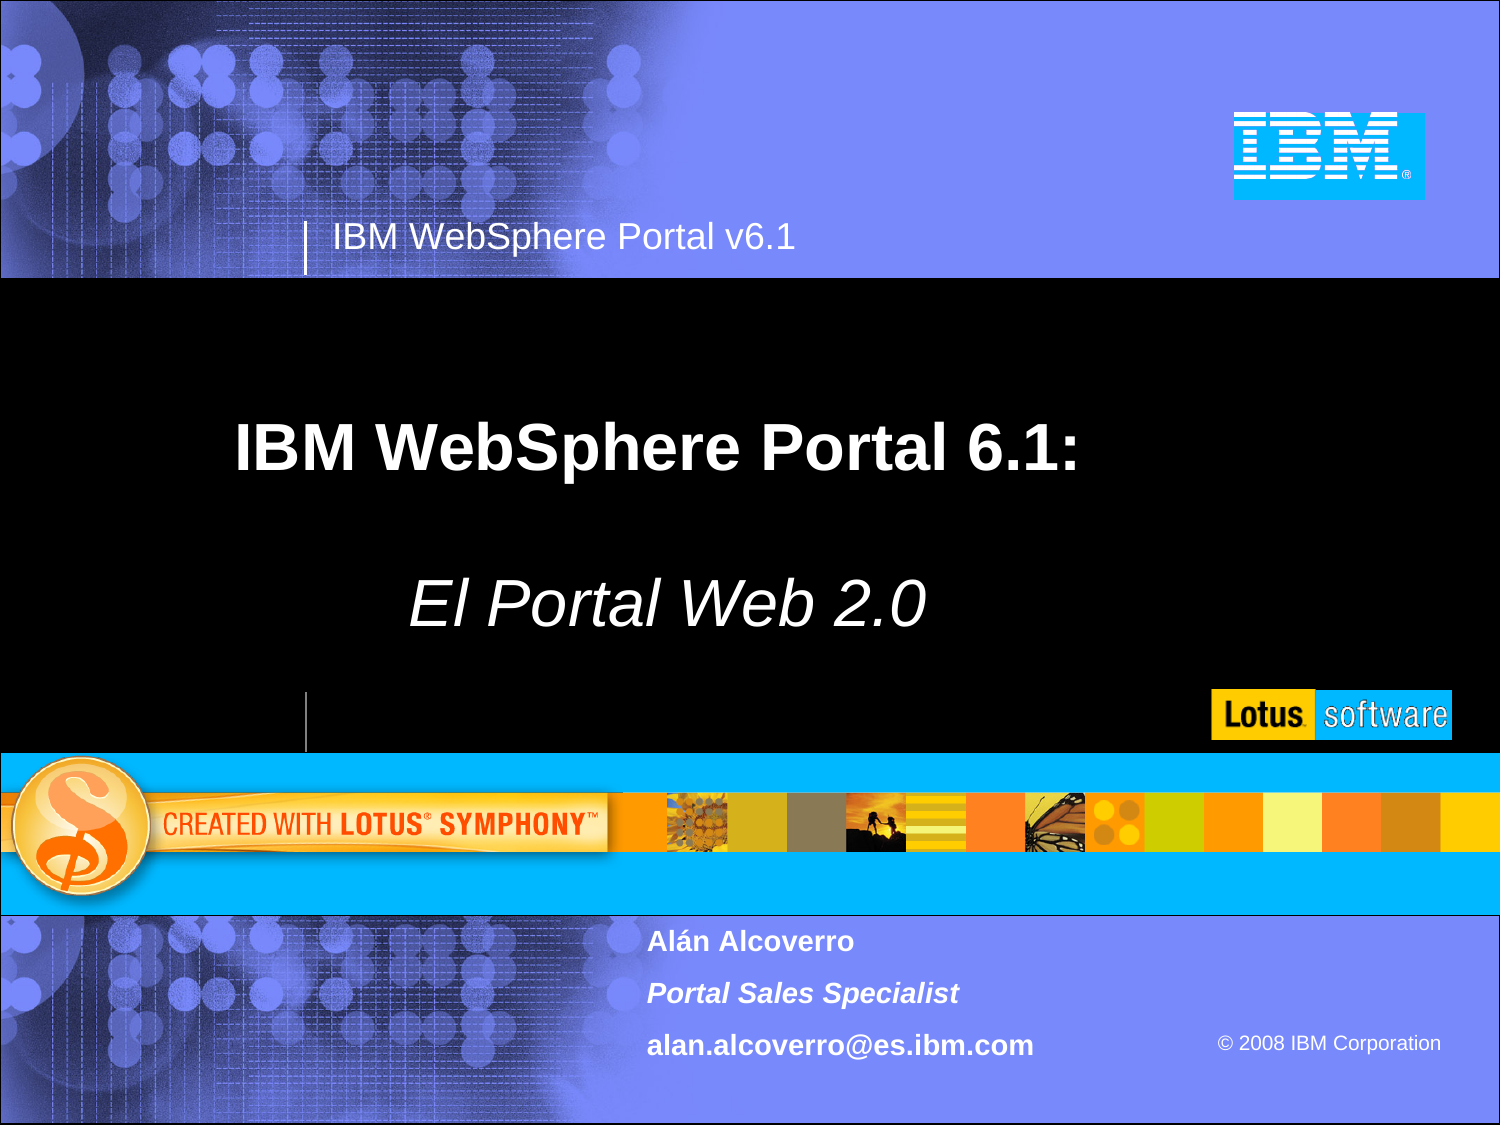

# IBM WebSphere Portal 6.1: El Portal Web 2.0
Alán Alcoverro
Portal Sales Specialist
alan.alcoverro@es.ibm.com